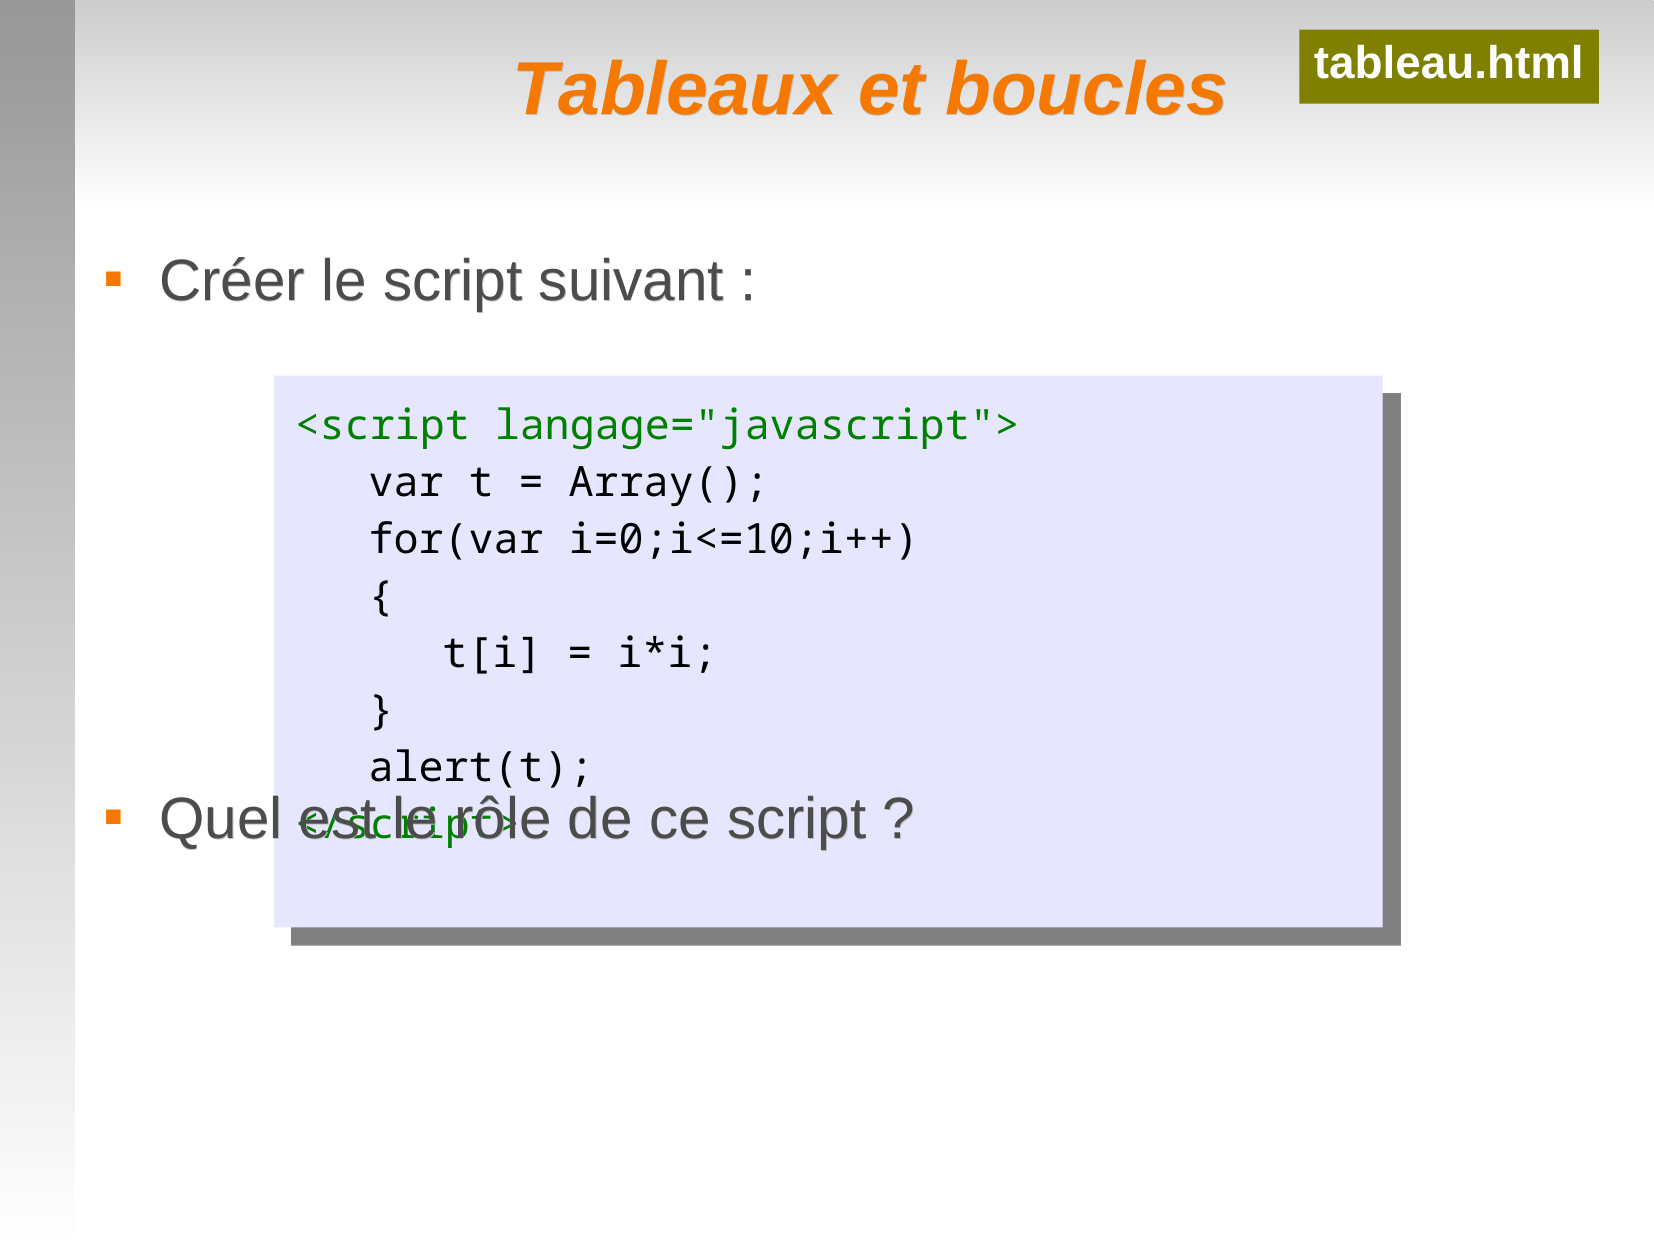

# Tableaux et boucles
tableau.html
Créer le script suivant :
Quel est le rôle de ce script ?
<script langage="javascript">
	var t = Array();
	for(var i=0;i<=10;i++)
	{
 		t[i] = i*i;
	}
	alert(t);
</script>